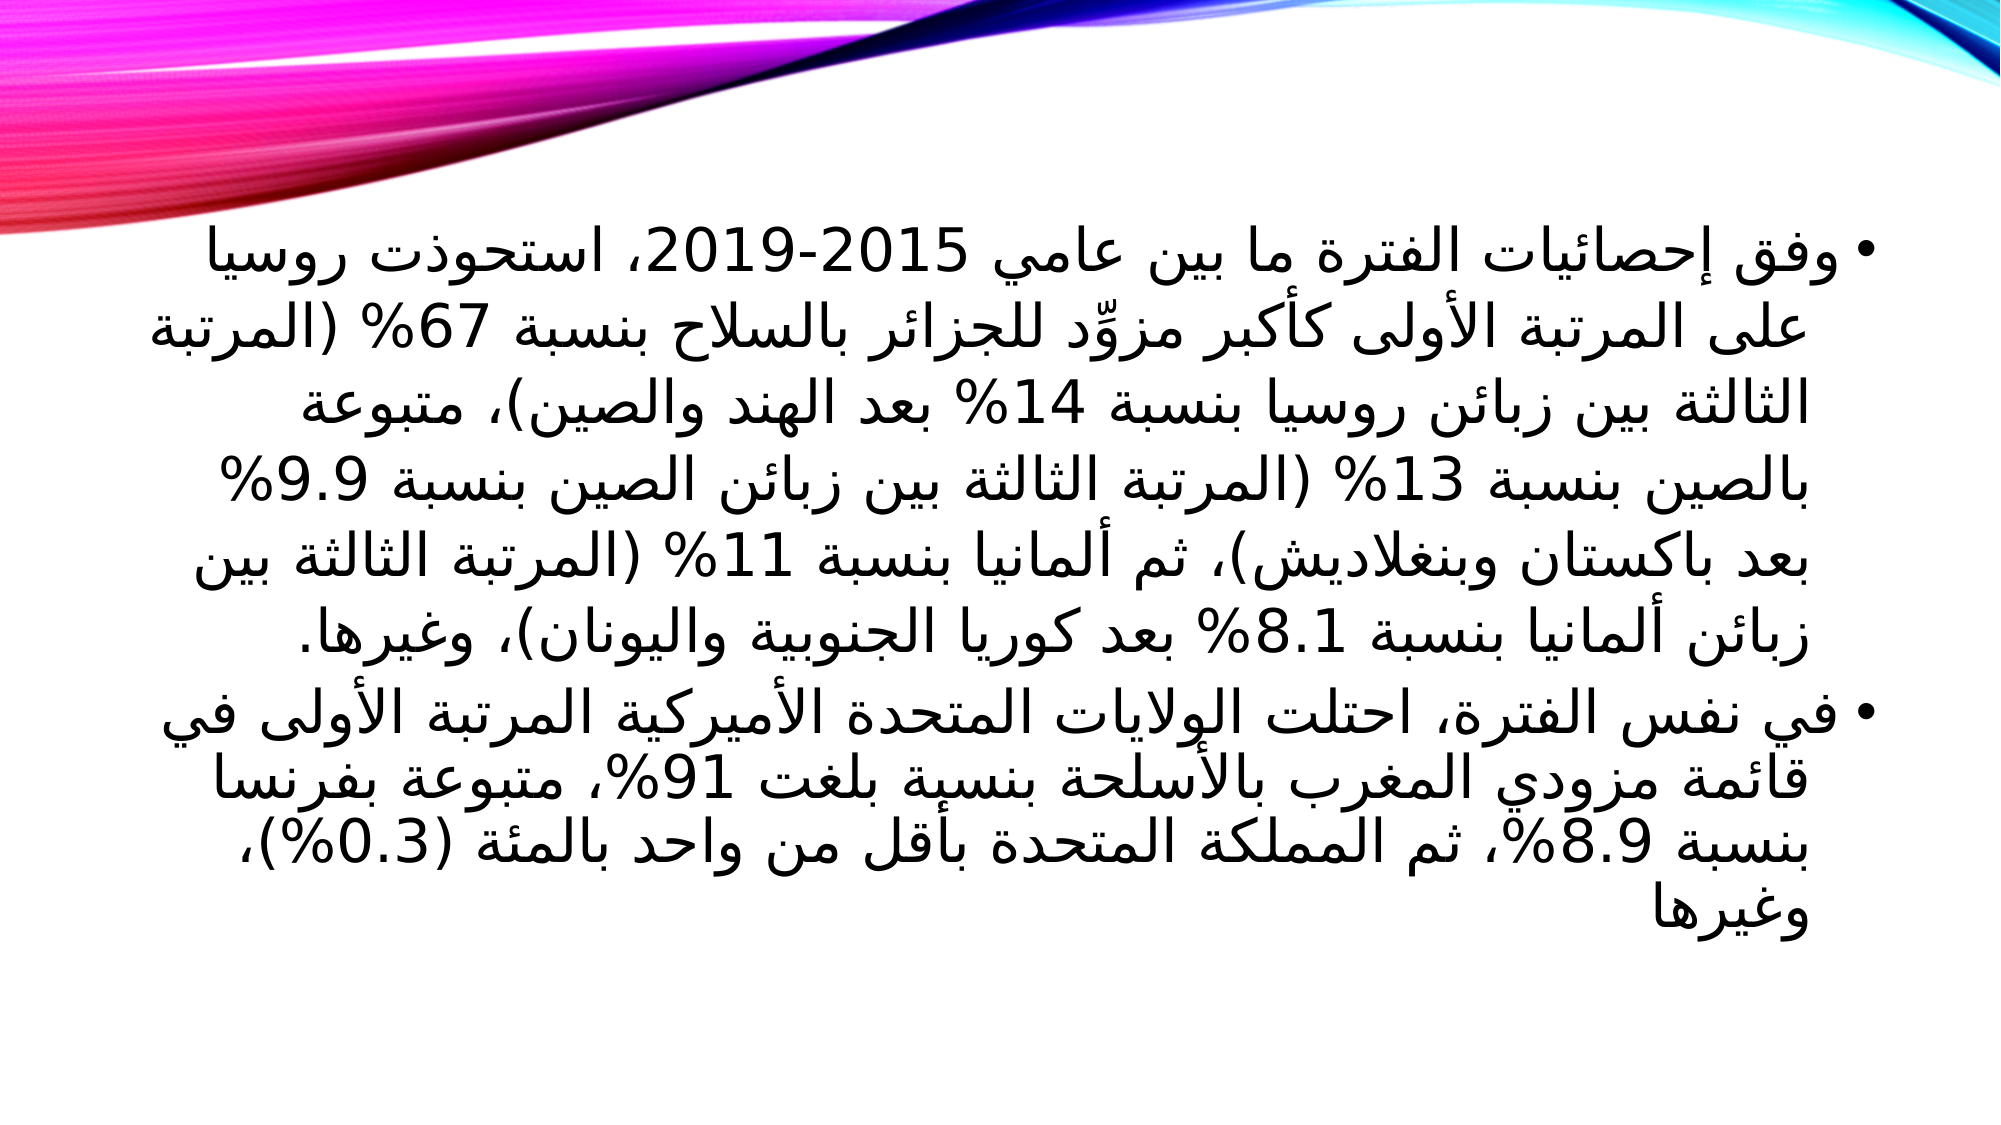

# وفق إحصائيات الفترة ما بين عامي 2015-2019، استحوذت روسيا على المرتبة الأولى كأكبر مزوِّد للجزائر بالسلاح بنسبة 67% (المرتبة الثالثة بين زبائن روسيا بنسبة 14% بعد الهند والصين)، متبوعة بالصين بنسبة 13% (المرتبة الثالثة بين زبائن الصين بنسبة 9.9% بعد باكستان وبنغلاديش)، ثم ألمانيا بنسبة 11% (المرتبة الثالثة بين زبائن ألمانيا بنسبة 8.1% بعد كوريا الجنوبية واليونان)، وغيرها.
في نفس الفترة، احتلت الولايات المتحدة الأميركية المرتبة الأولى في قائمة مزودي المغرب بالأسلحة بنسبة بلغت 91%، متبوعة بفرنسا بنسبة 8.9%، ثم المملكة المتحدة بأقل من واحد بالمئة (0.3%)، وغيرها